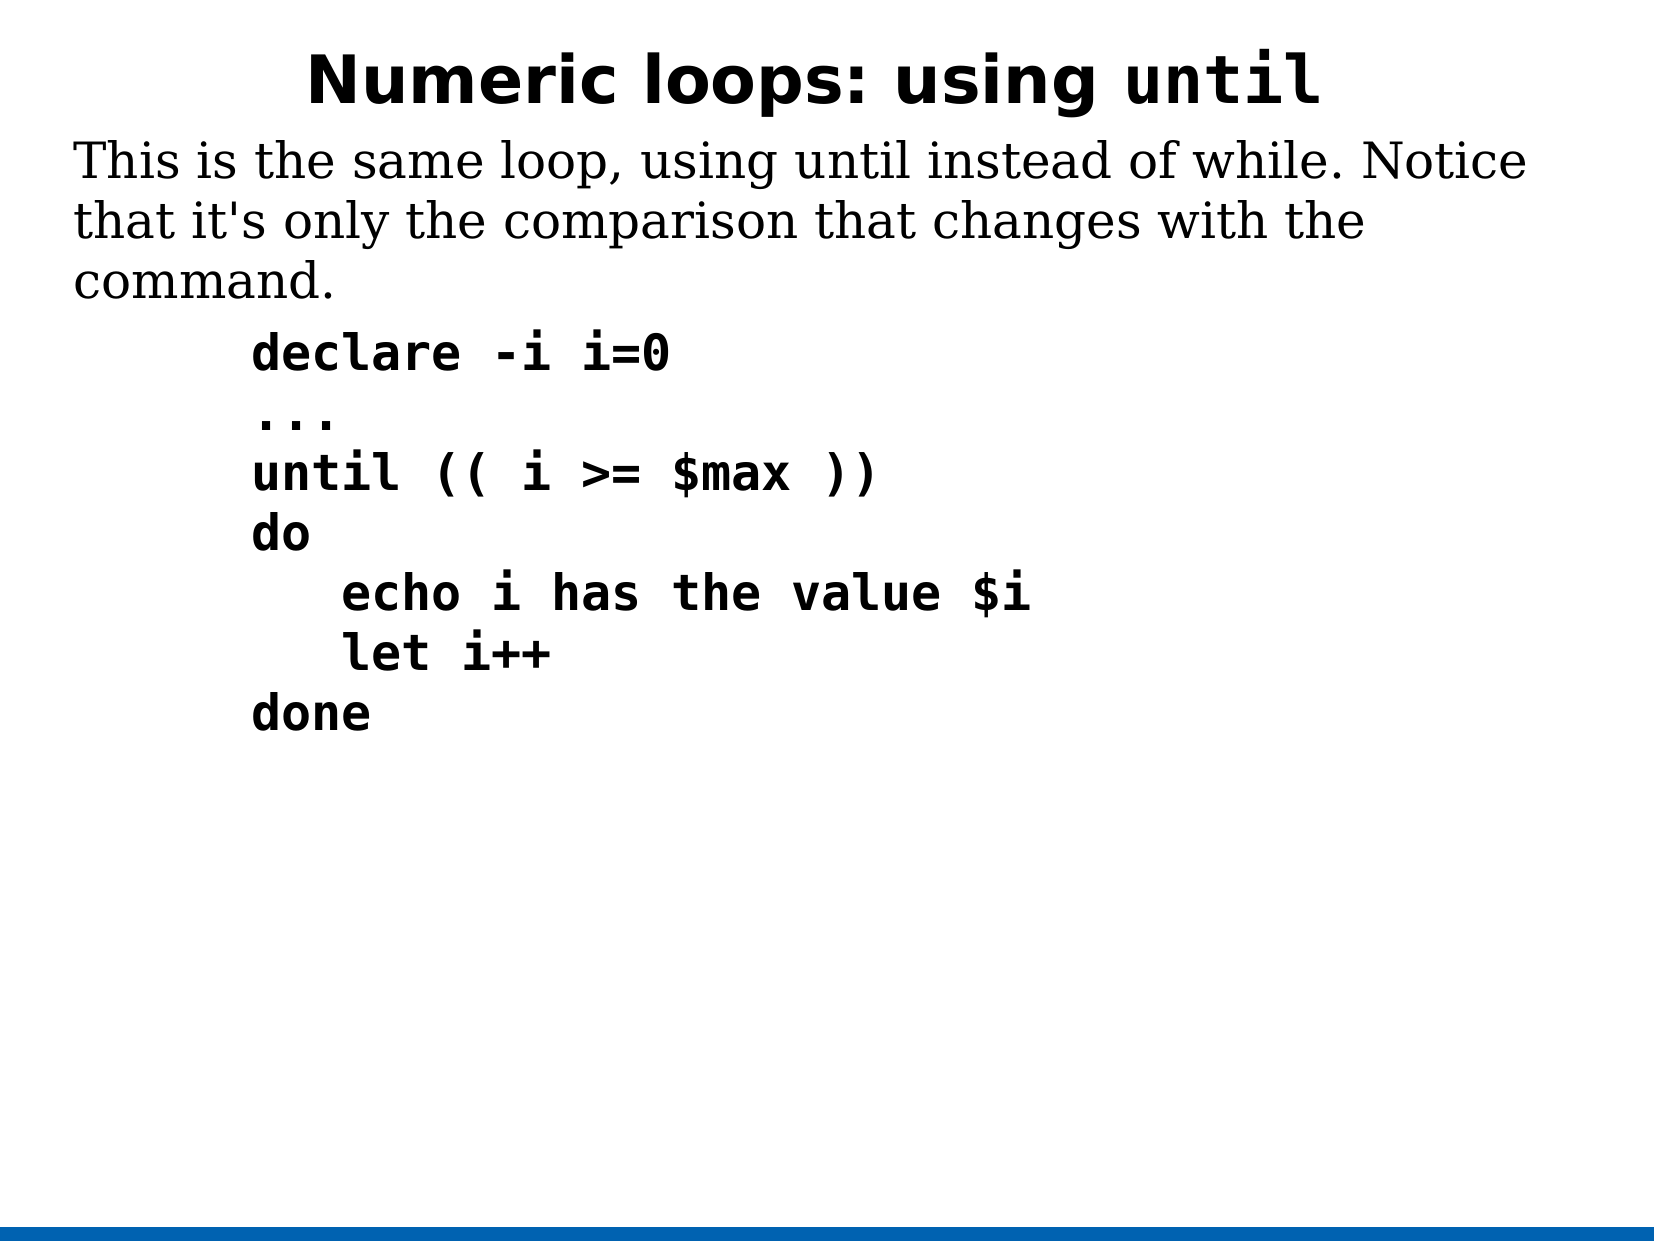

# Numeric loops: using until
This is the same loop, using until instead of while. Notice that it's only the comparison that changes with the command.
declare -i i=0
...
until (( i >= $max ))
do
 echo i has the value $i
 let i++
done